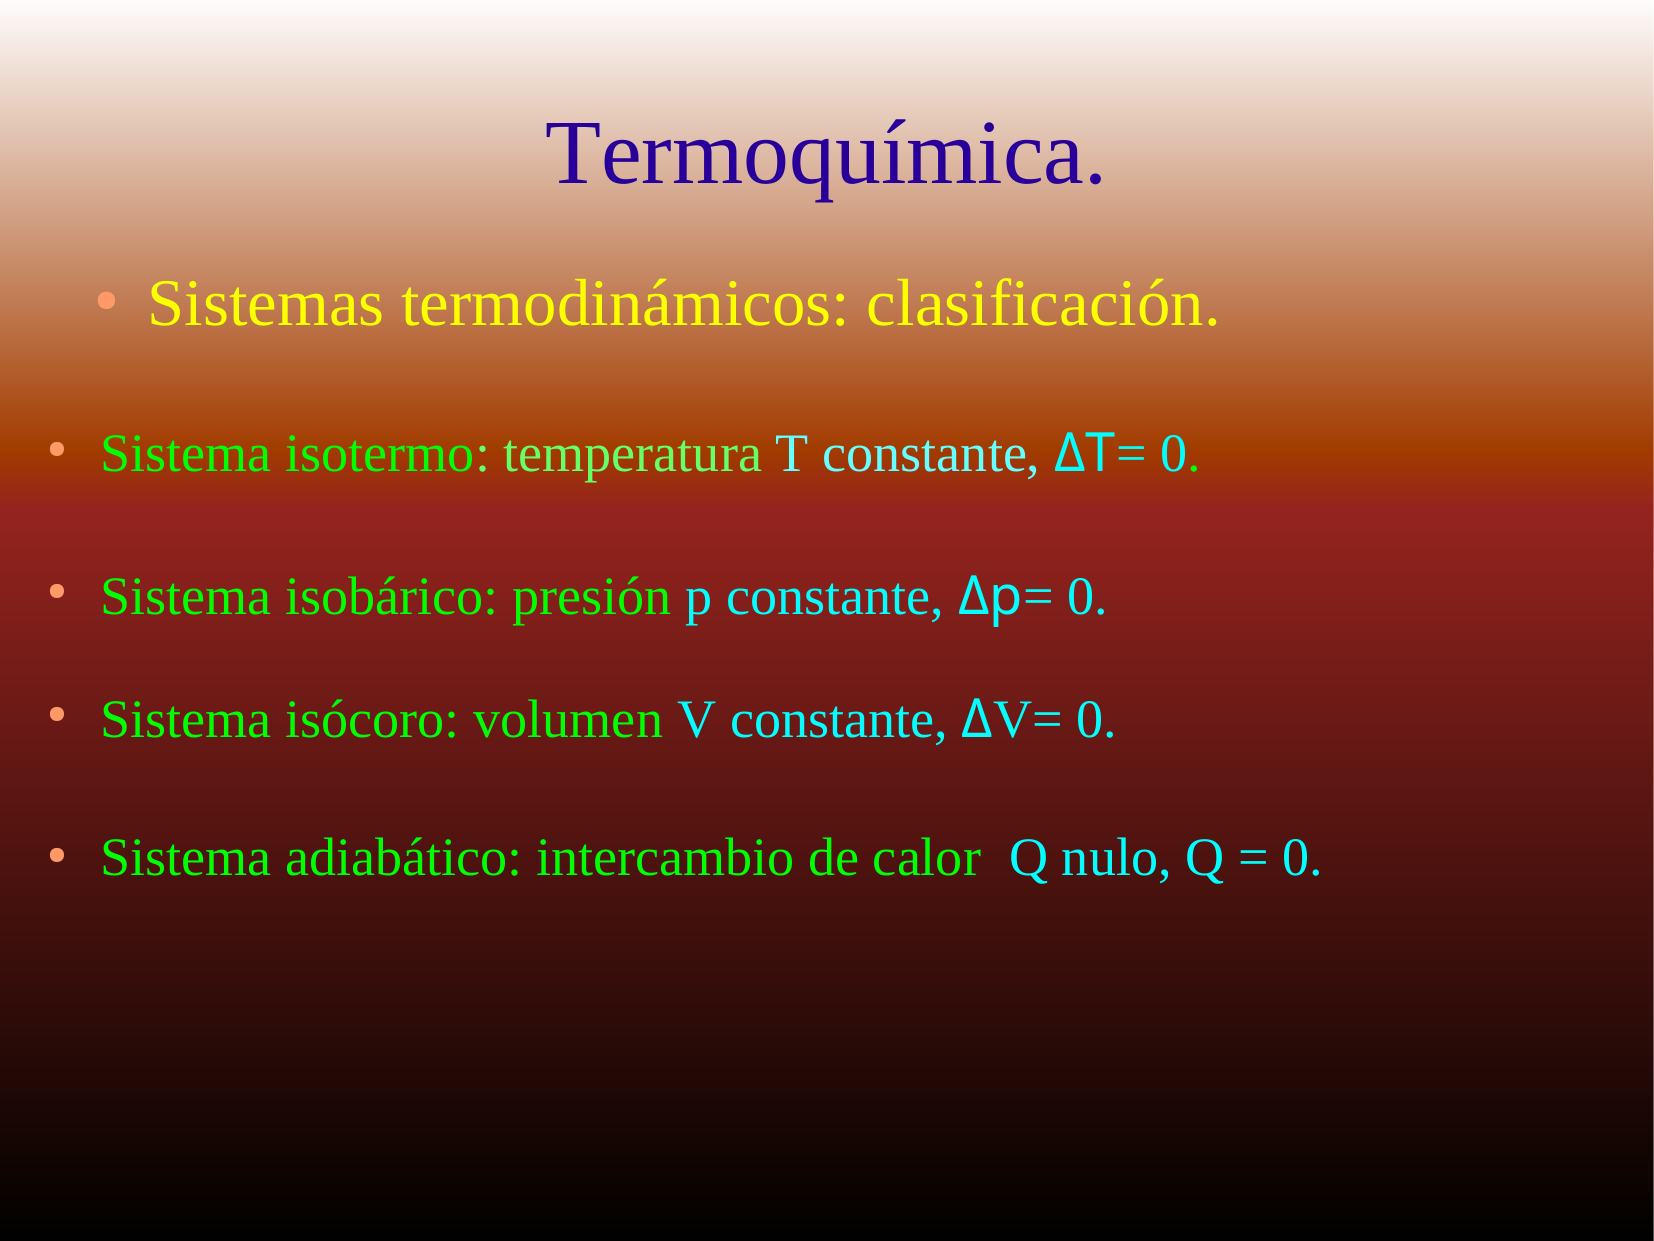

# Termoquímica.
Sistemas termodinámicos: clasificación.
Sistema isotermo: temperatura T constante, ΔT= 0.
Sistema isobárico: presión p constante, Δp= 0.
Sistema isócoro: volumen V constante, ΔV= 0.
Sistema adiabático: intercambio de calor Q nulo, Q = 0.